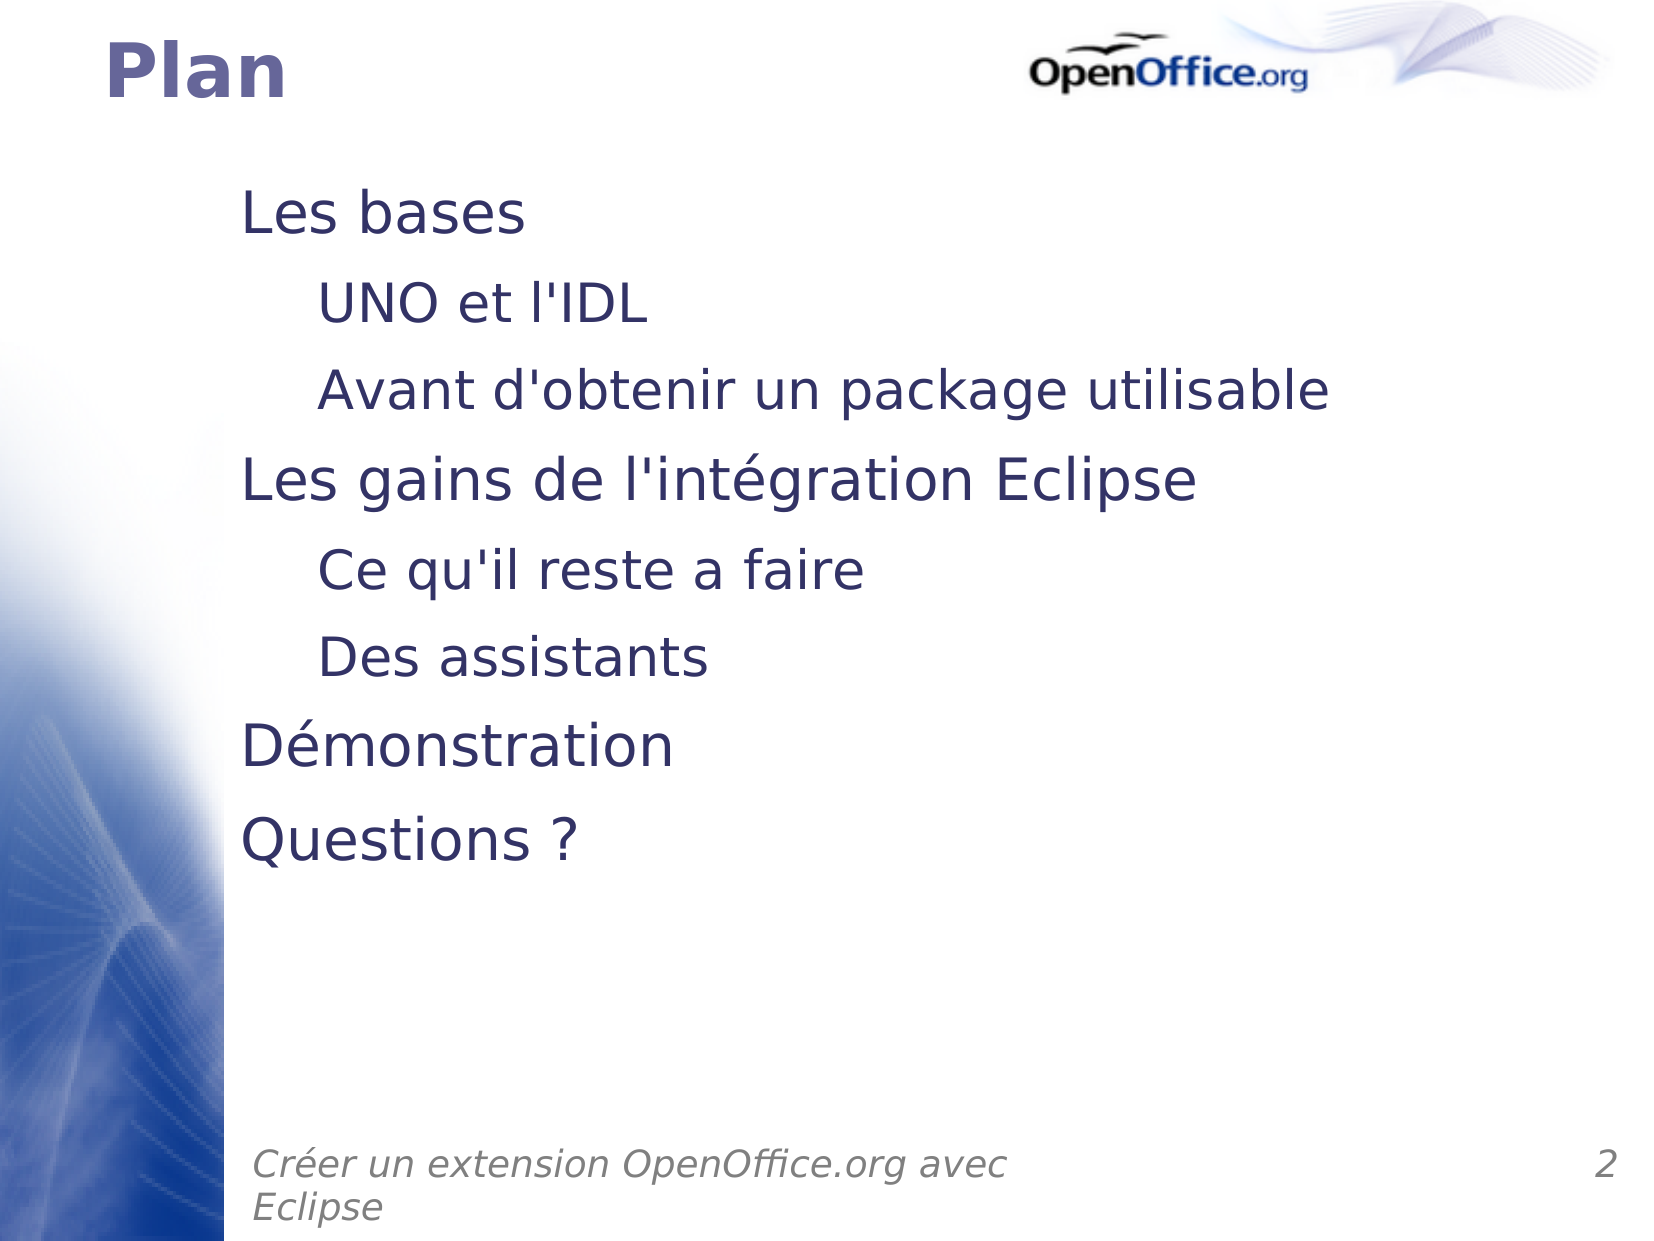

# Plan
Les bases
UNO et l'IDL
Avant d'obtenir un package utilisable
Les gains de l'intégration Eclipse
Ce qu'il reste a faire
Des assistants
Démonstration
Questions ?